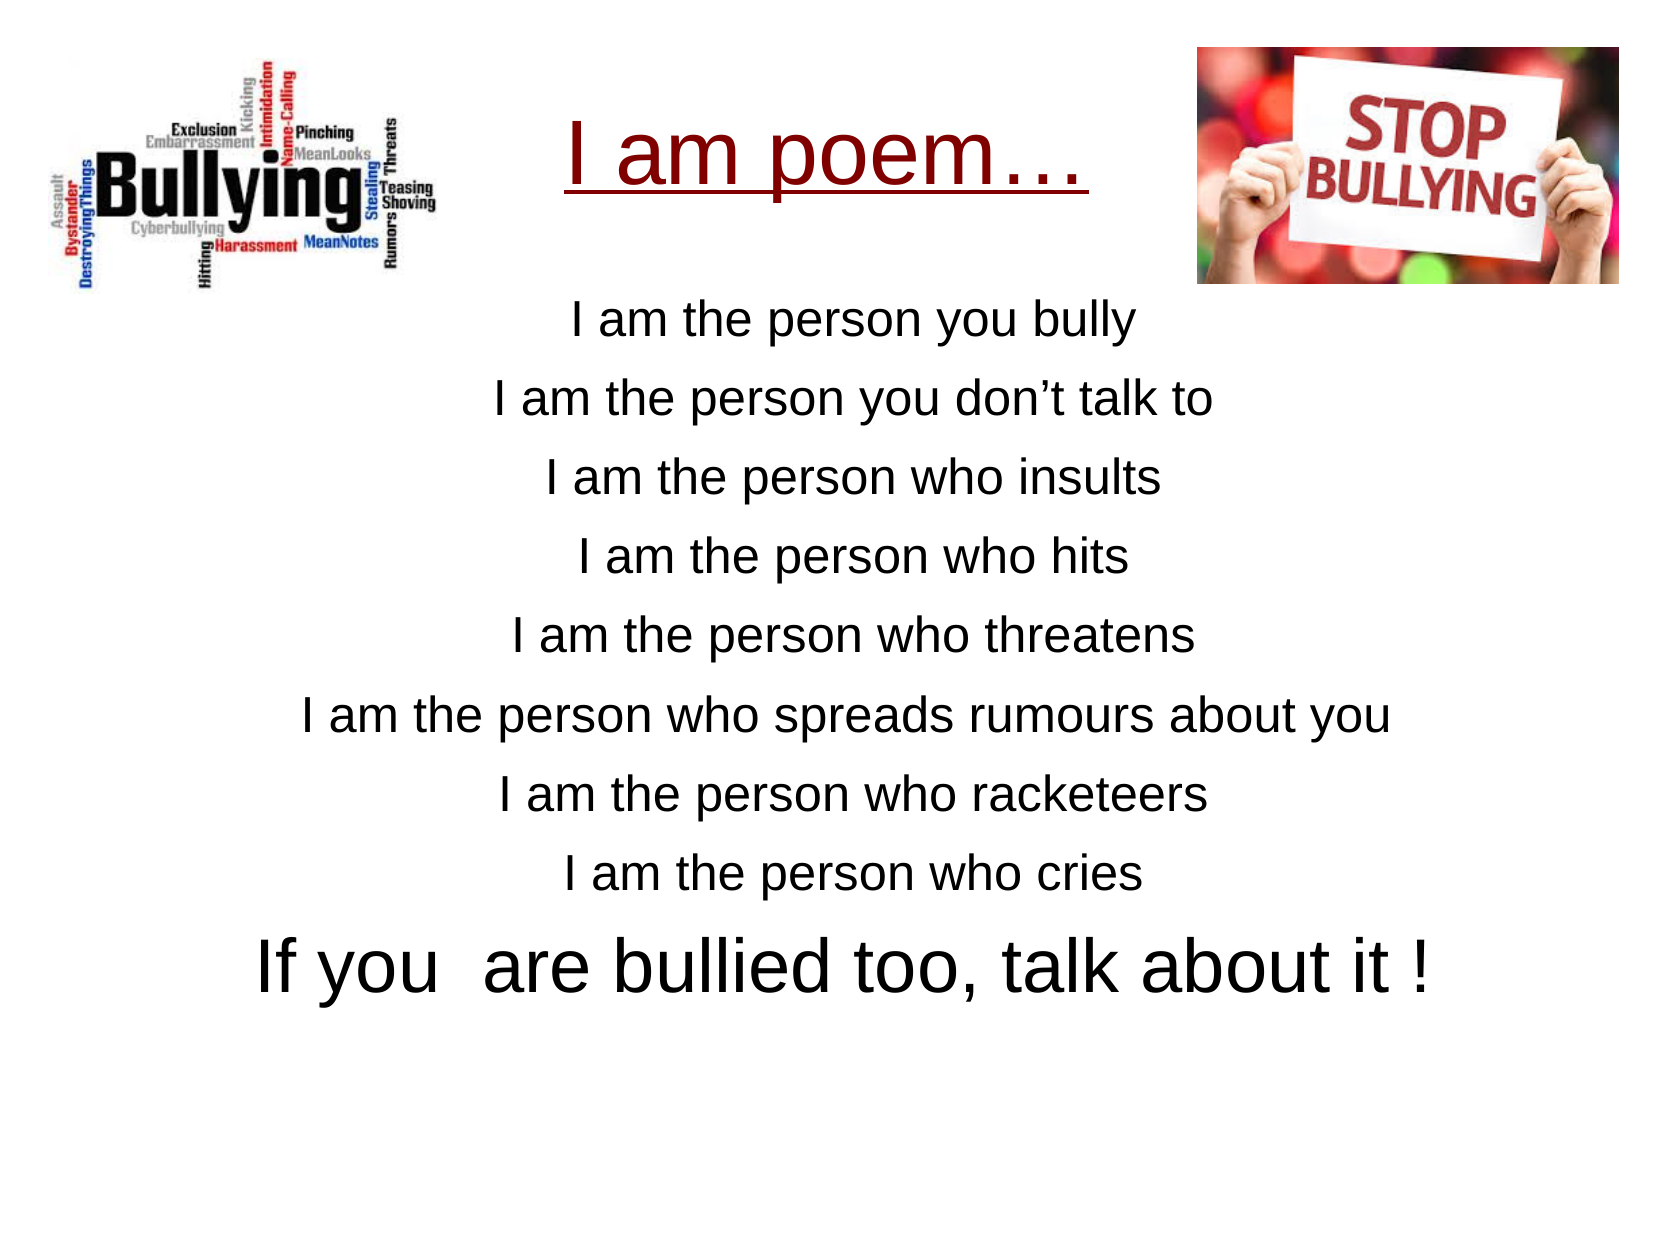

# I am poem…
I am the person you bully
I am the person you don’t talk to
I am the person who insults
I am the person who hits
I am the person who threatens
I am the person who spreads rumours about you
I am the person who racketeers
I am the person who cries
If you are bullied too, talk about it !